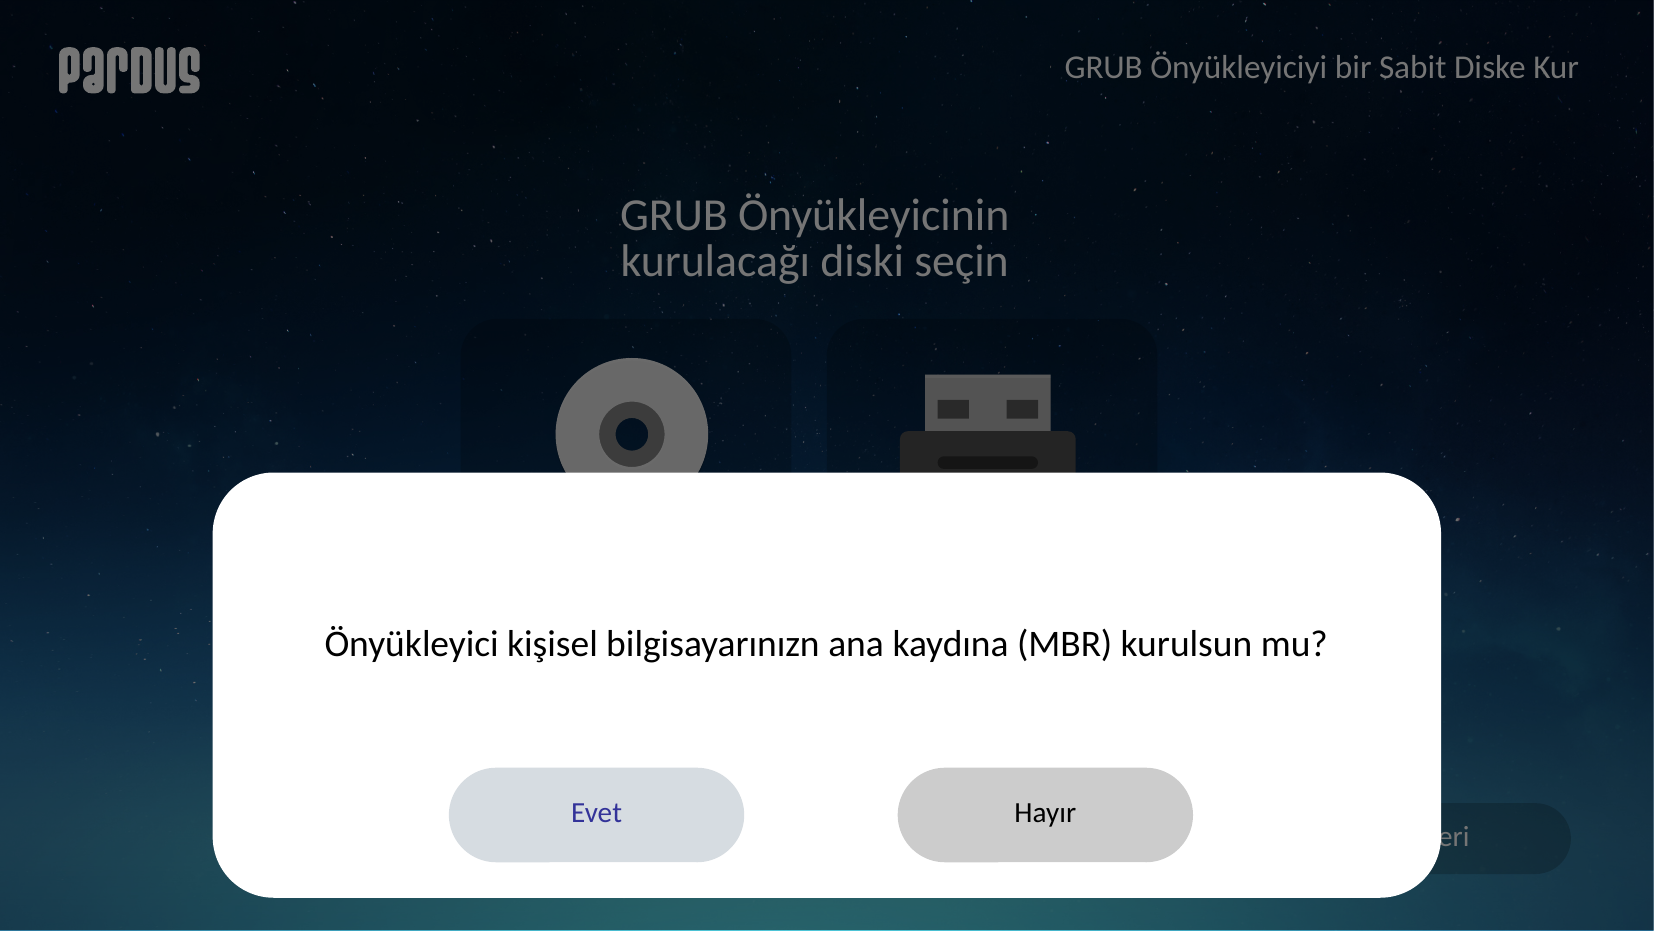

GRUB Önyükleyiciyi bir Sabit Diske Kur
GRUB Önyükleyicinin kurulacağı diski seçin
Sabit Disk
730 GB Boş
Toplam 800 GB
8 GB Birimi
Önyükleyici kişisel bilgisayarınızn ana kaydına (MBR) kurulsun mu?
Algıtı Elle Gir
Evet
Hayır
İleri